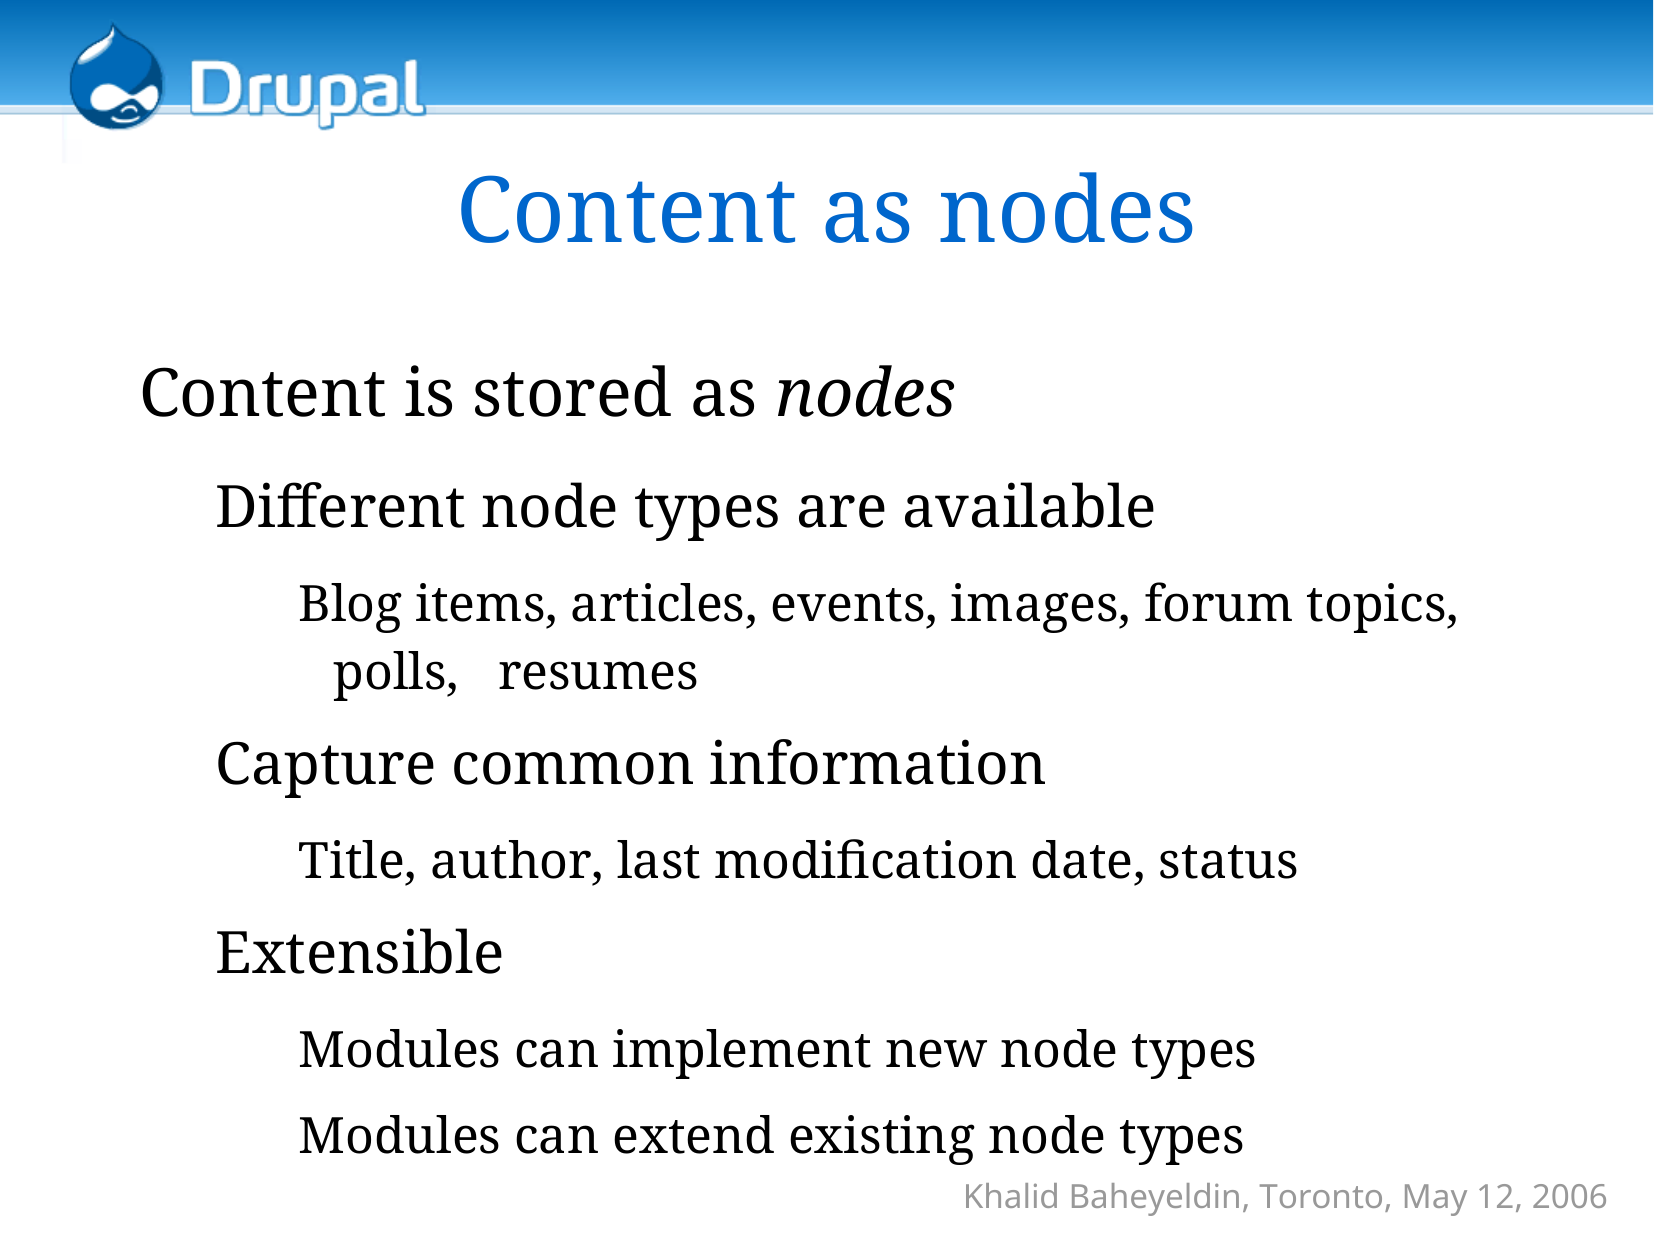

# Content as nodes
Content is stored as nodes
Different node types are available
Blog items, articles, events, images, forum topics, polls, resumes
Capture common information
Title, author, last modification date, status
Extensible
Modules can implement new node types
Modules can extend existing node types